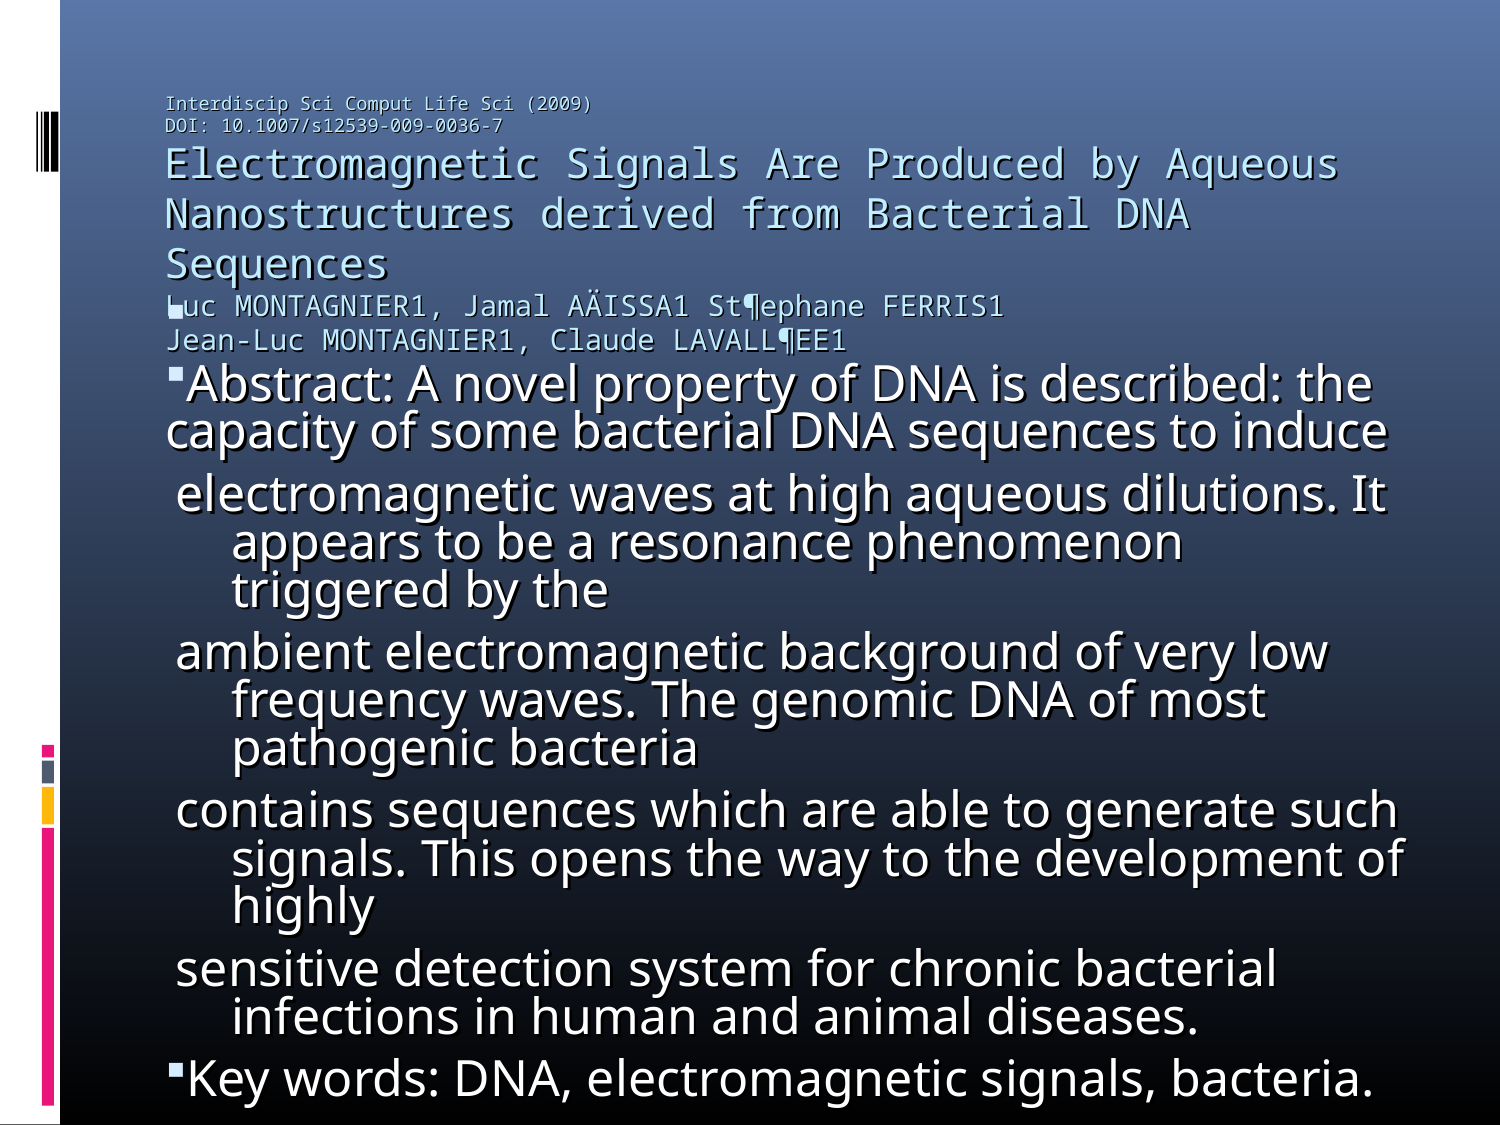

Interdiscip Sci Comput Life Sci (2009)
DOI: 10.1007/s12539-009-0036-7
Electromagnetic Signals Are Produced by Aqueous Nanostructures derived from Bacterial DNA Sequences
Luc MONTAGNIER1, Jamal AÄISSA1 St¶ephane FERRIS1
Jean-Luc MONTAGNIER1, Claude LAVALL¶EE1
Abstract: A novel property of DNA is described: the capacity of some bacterial DNA sequences to induce
electromagnetic waves at high aqueous dilutions. It appears to be a resonance phenomenon triggered by the
ambient electromagnetic background of very low frequency waves. The genomic DNA of most pathogenic bacteria
contains sequences which are able to generate such signals. This opens the way to the development of highly
sensitive detection system for chronic bacterial infections in human and animal diseases.
Key words: DNA, electromagnetic signals, bacteria.